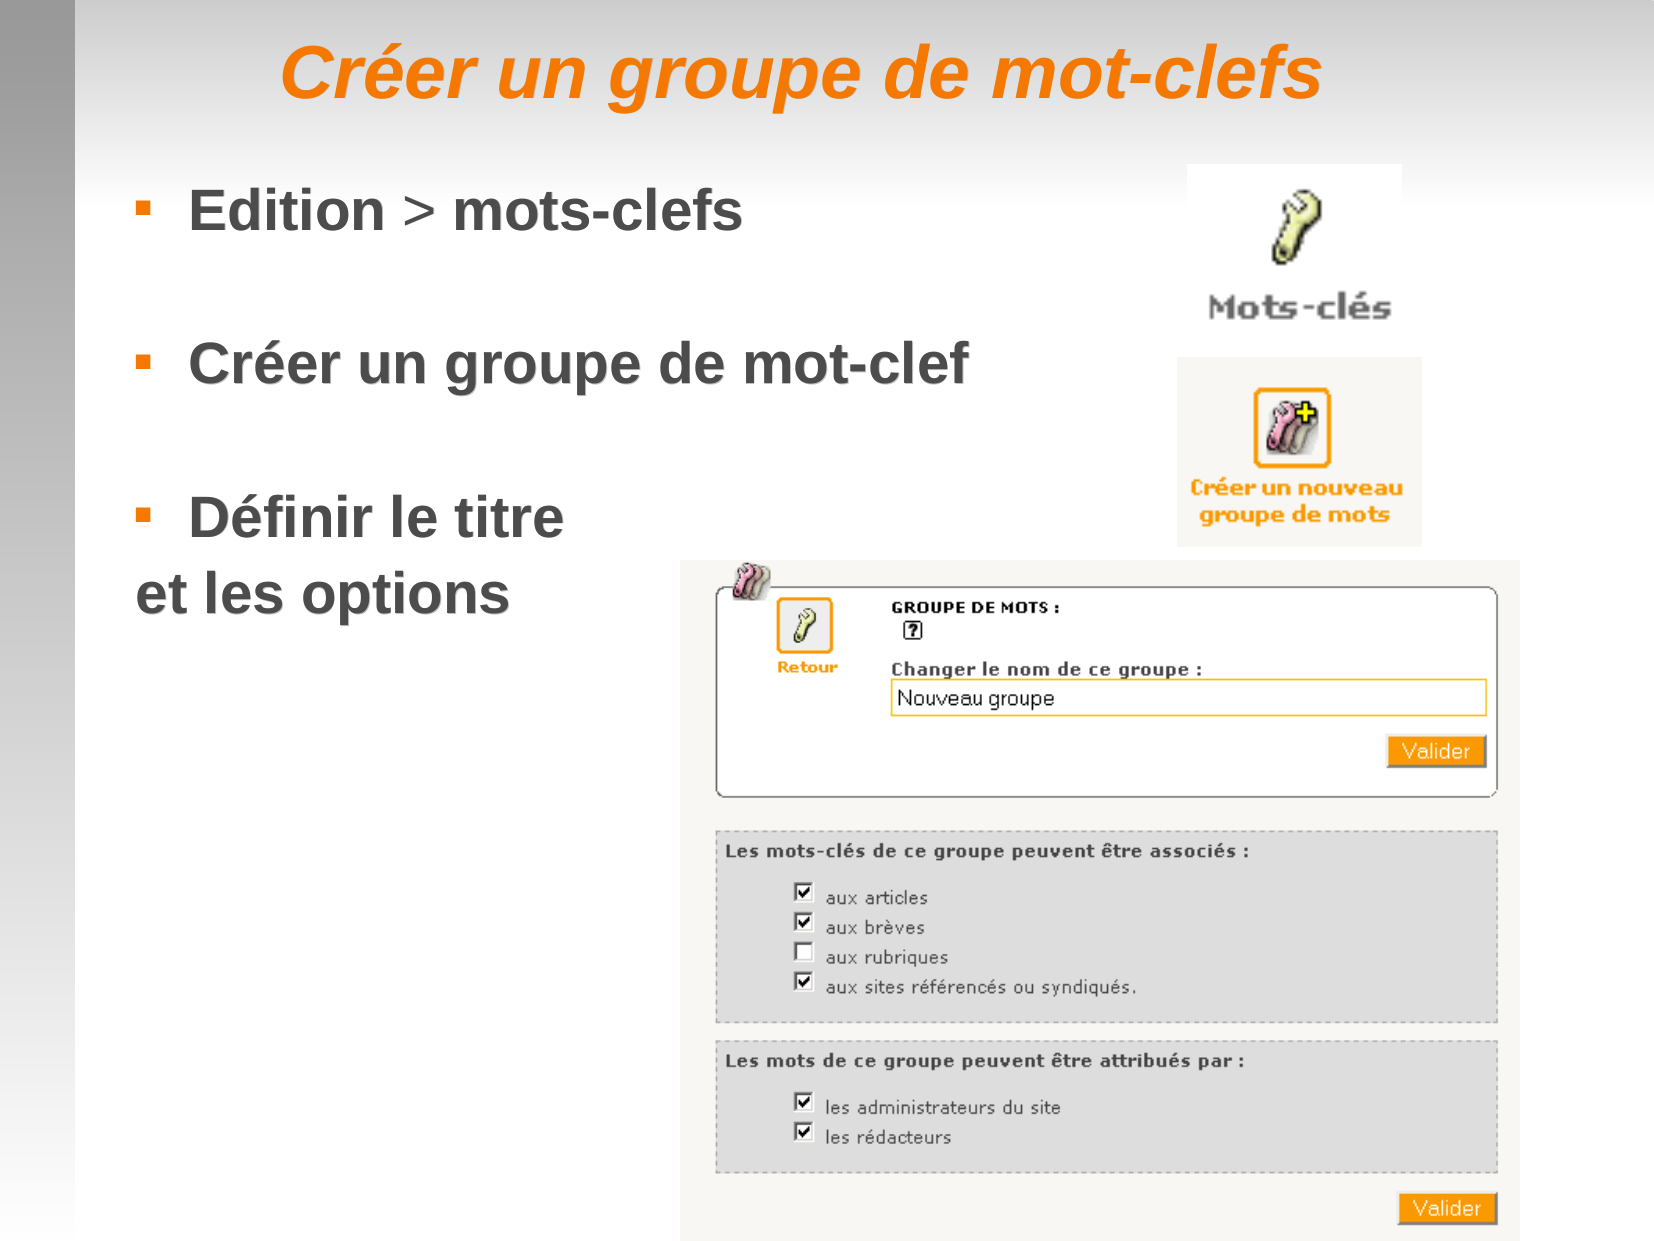

# Créer un groupe de mot-clefs
Edition > mots-clefs
Créer un groupe de mot-clef
Définir le titre
et les options